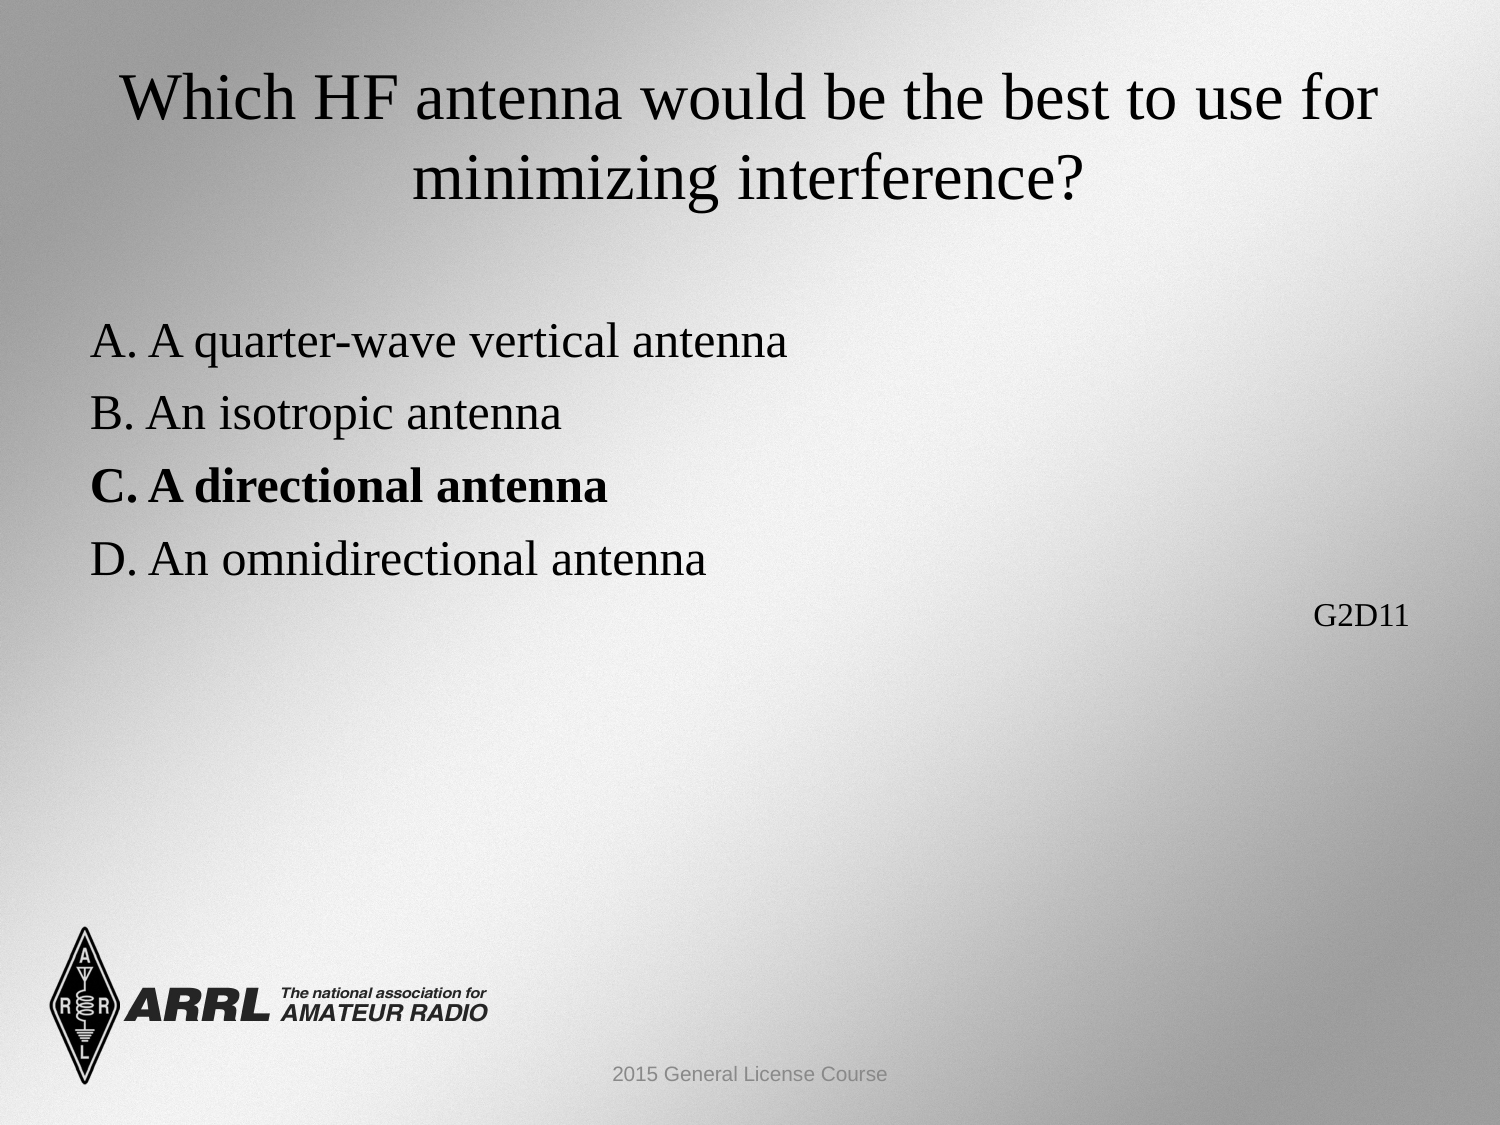

# Which HF antenna would be the best to use for minimizing interference?
A. A quarter-wave vertical antenna
B. An isotropic antenna
C. A directional antenna
D. An omnidirectional antenna
 G2D11
2015 General License Course